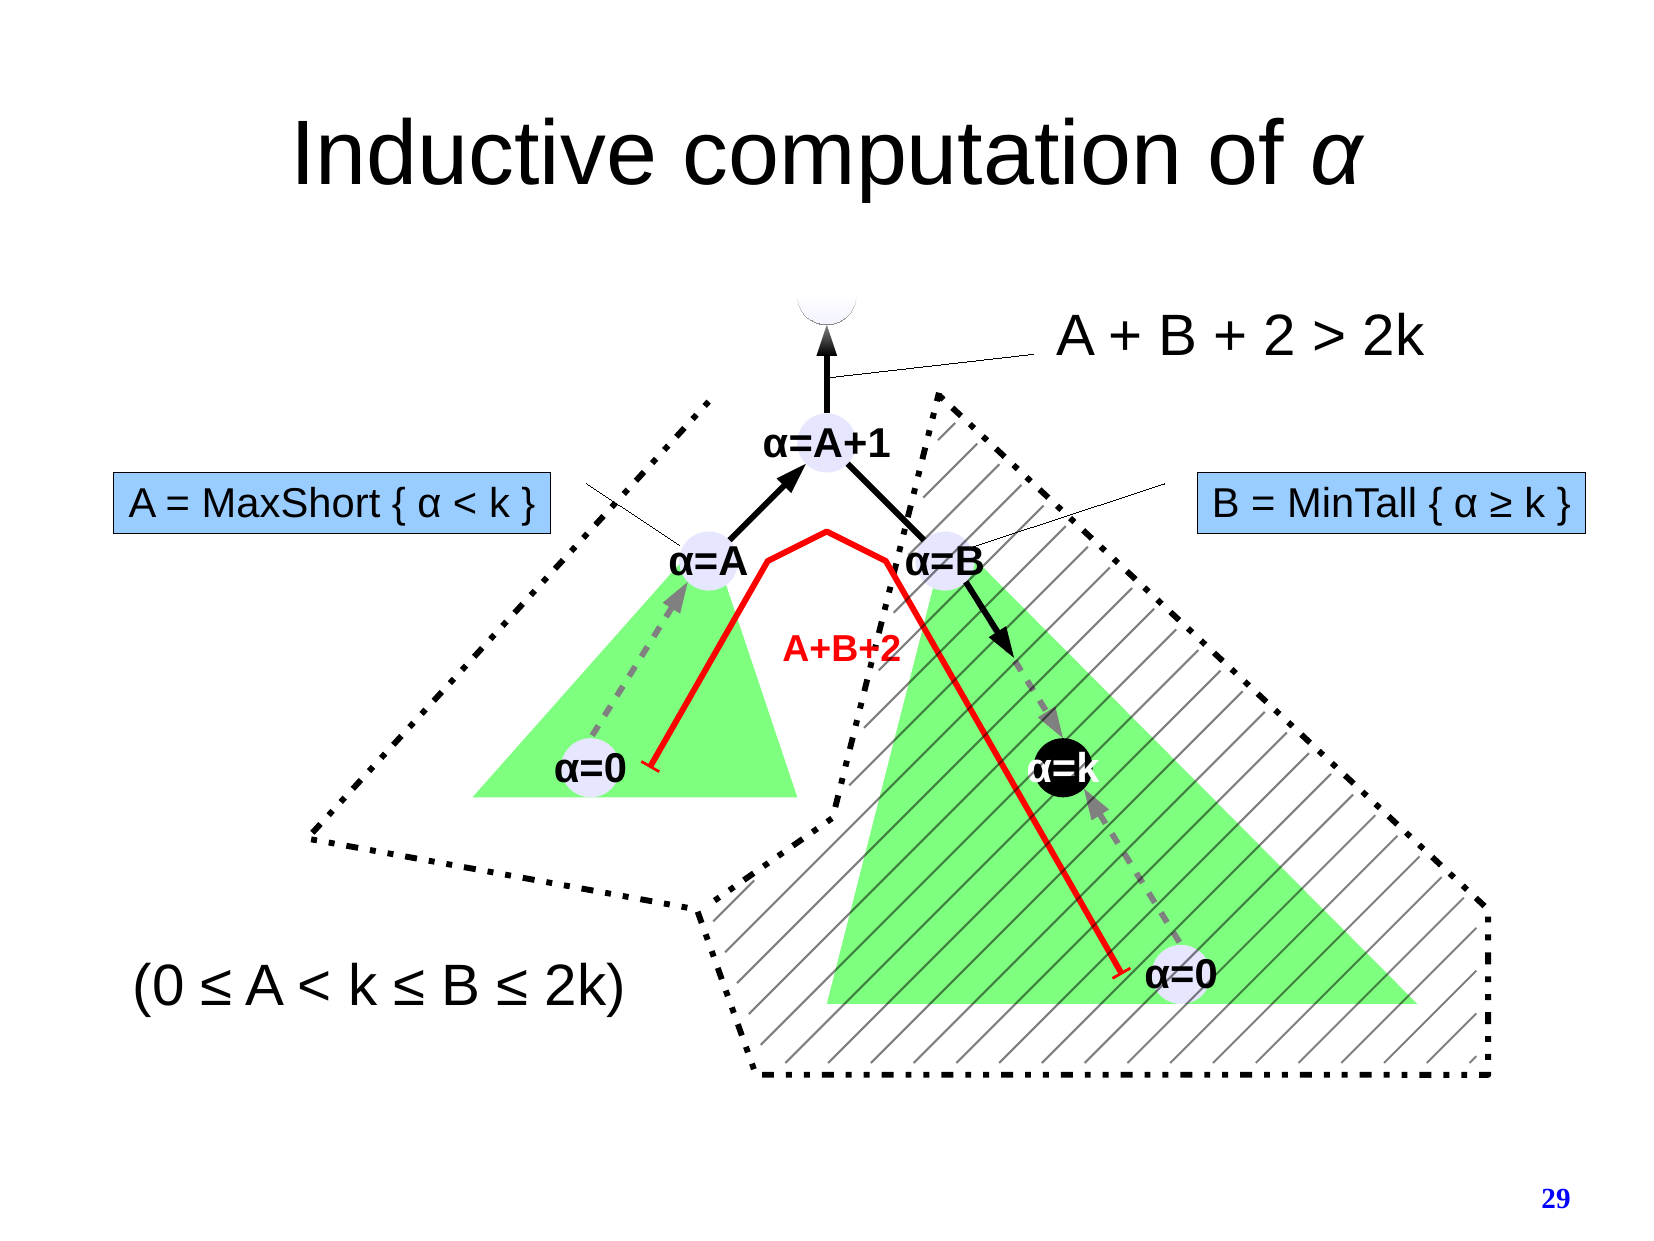

# Inductive computation of α
A + B + 2 > 2k
α=A+1
A = MaxShort { α < k }
B = MinTall { α ≥ k }
α=A
α=B
A+B+2
α=0
α=k
(0 ≤ A < k ≤ B ≤ 2k)
α=0
29